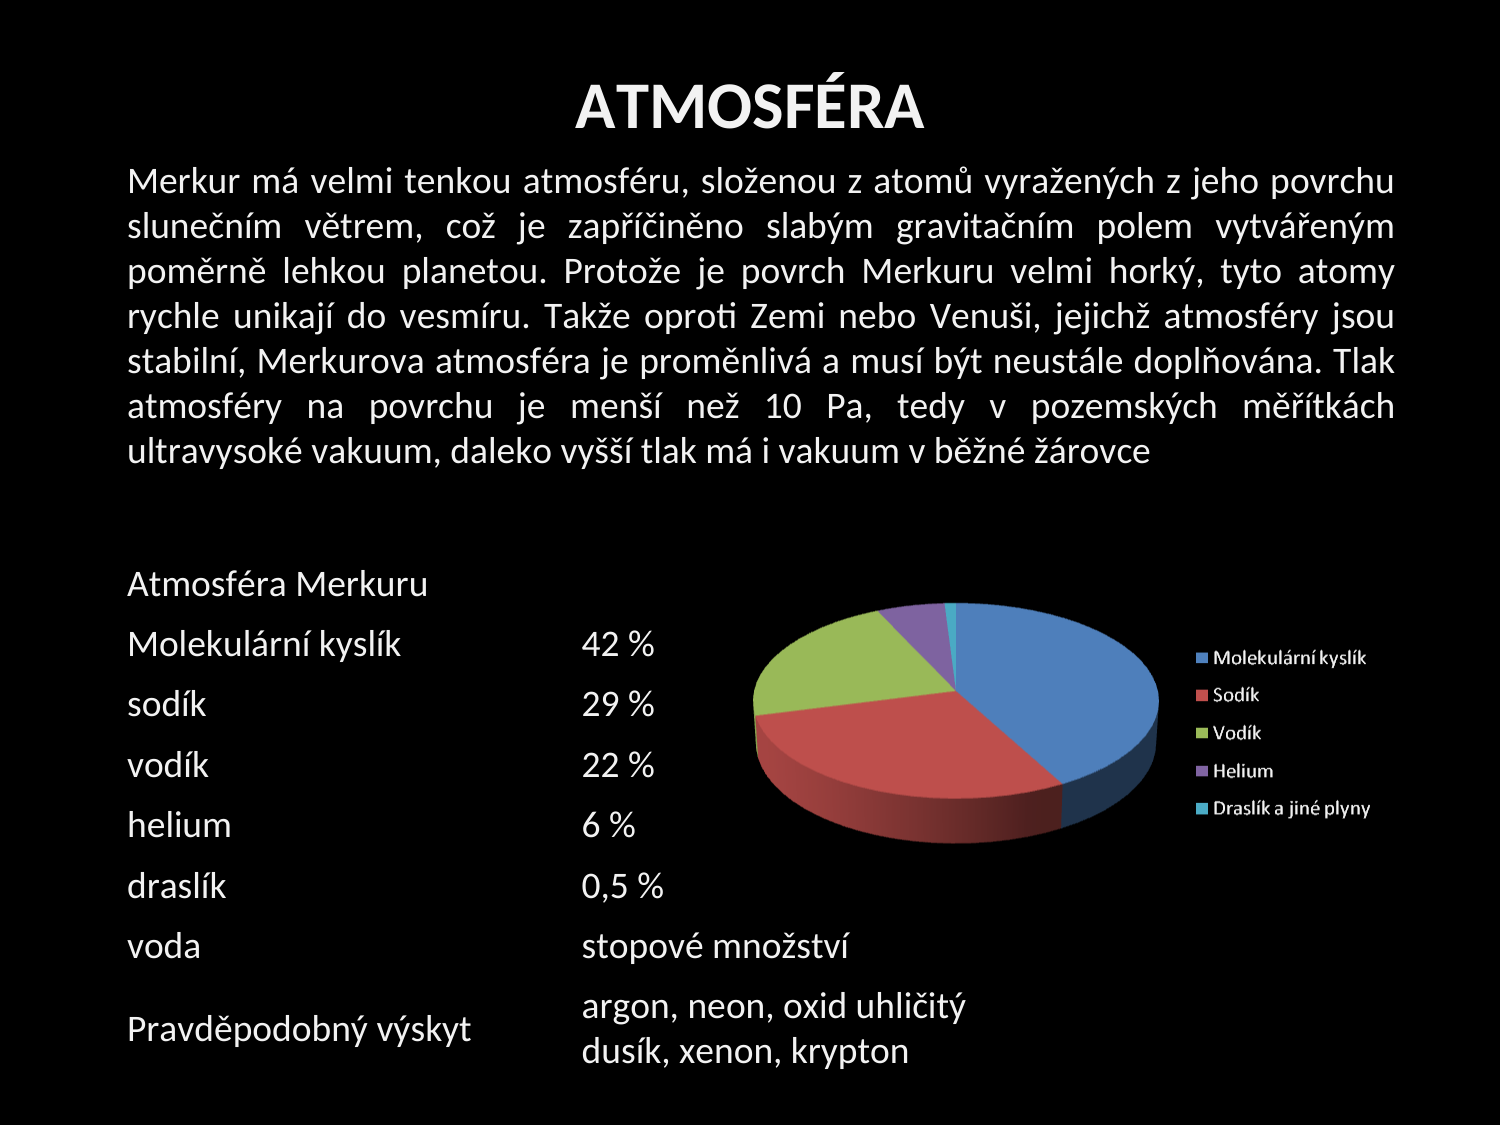

ATMOSFÉRA
Merkur má velmi tenkou atmosféru, složenou z atomů vyražených z jeho povrchu slunečním větrem, což je zapříčiněno slabým gravitačním polem vytvářeným poměrně lehkou planetou. Protože je povrch Merkuru velmi horký, tyto atomy rychle unikají do vesmíru. Takže oproti Zemi nebo Venuši, jejichž atmosféry jsou stabilní, Merkurova atmosféra je proměnlivá a musí být neustále doplňována. Tlak atmosféry na povrchu je menší než 10 Pa, tedy v pozemských měřítkách ultravysoké vakuum, daleko vyšší tlak má i vakuum v běžné žárovce
| Atmosféra Merkuru | |
| --- | --- |
| Molekulární kyslík | 42 % |
| sodík | 29 % |
| vodík | 22 % |
| helium | 6 % |
| draslík | 0,5 % |
| voda | stopové množství |
| Pravděpodobný výskyt | argon, neon, oxid uhličitý dusík, xenon, krypton |